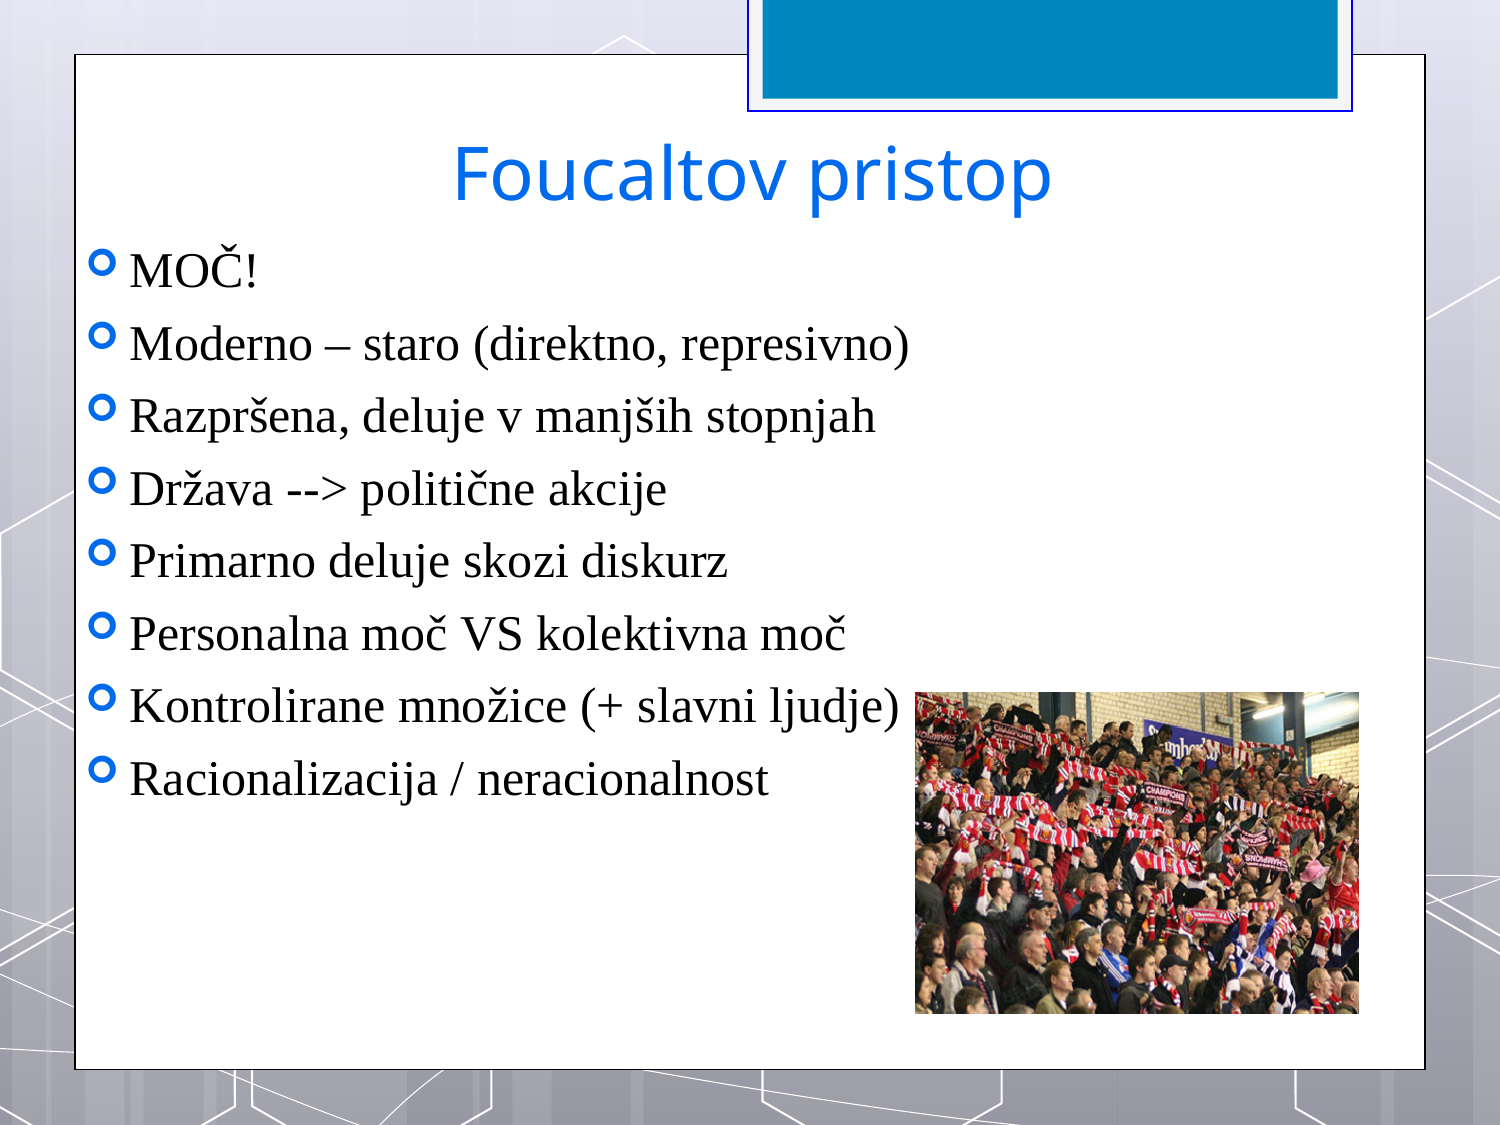

Foucaltov pristop
MOČ!
Moderno – staro (direktno, represivno)
Razpršena, deluje v manjših stopnjah
Država --> politične akcije
Primarno deluje skozi diskurz
Personalna moč VS kolektivna moč
Kontrolirane množice (+ slavni ljudje)
Racionalizacija / neracionalnost